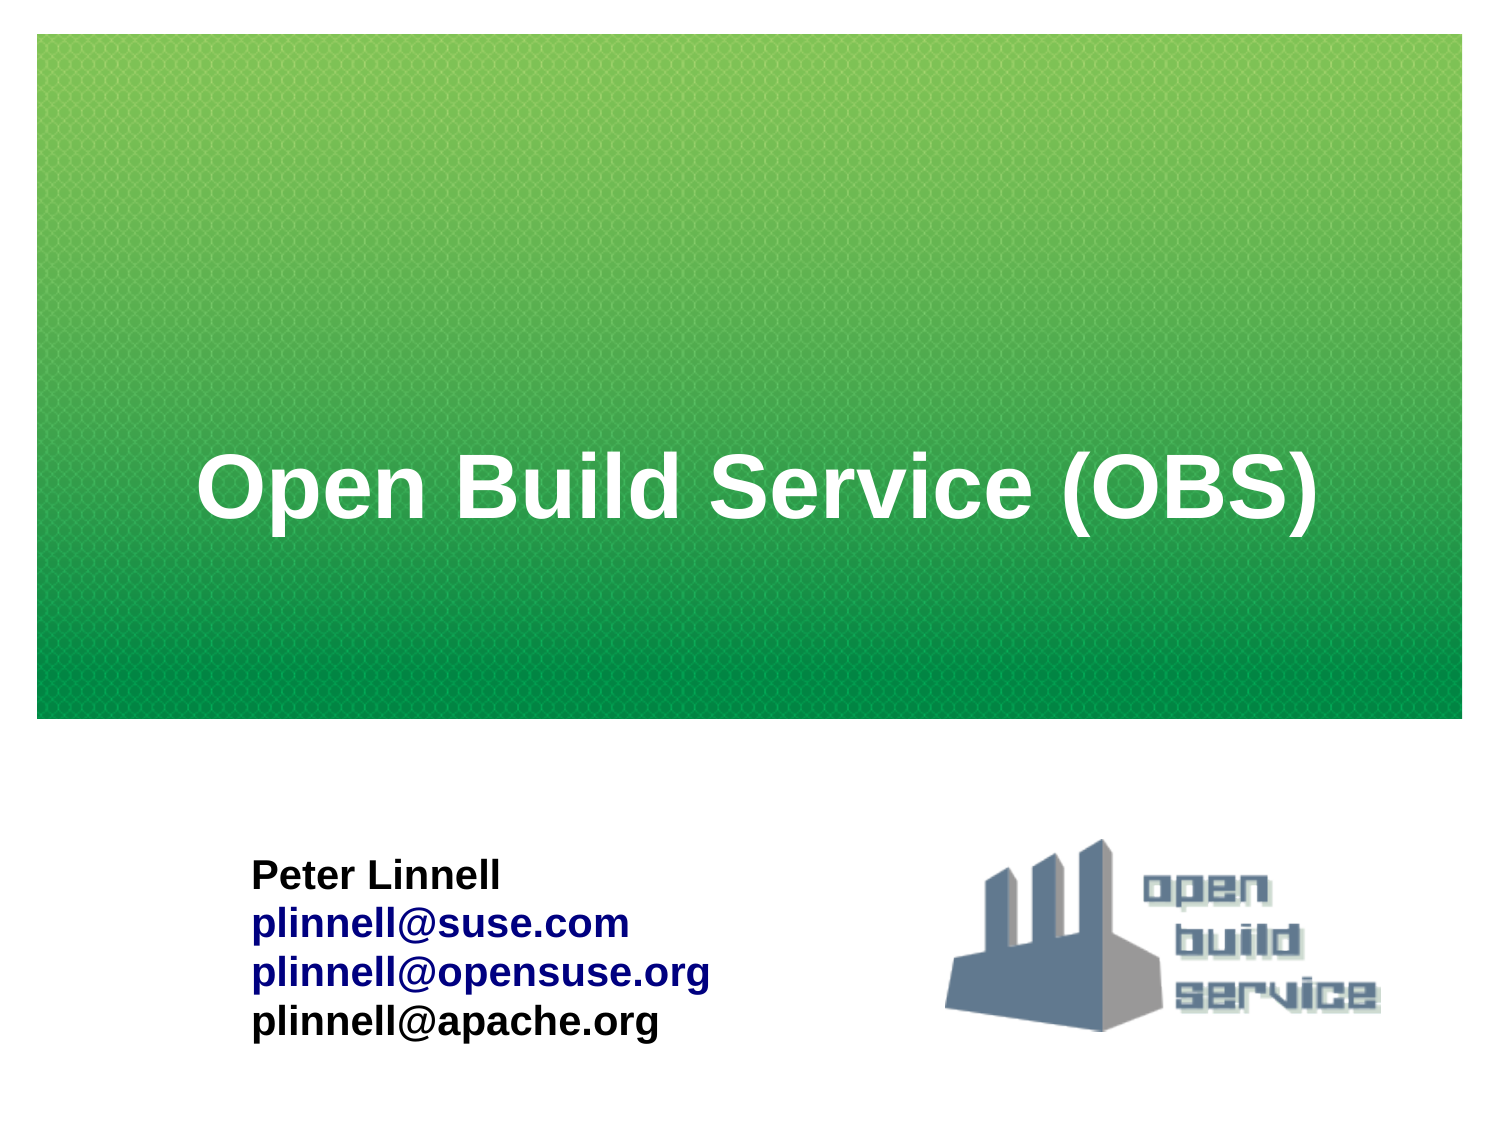

# Open Build Service (OBS)
| Peter Linnell plinnell@suse.com plinnell@opensuse.org plinnell@apache.org |
| --- |